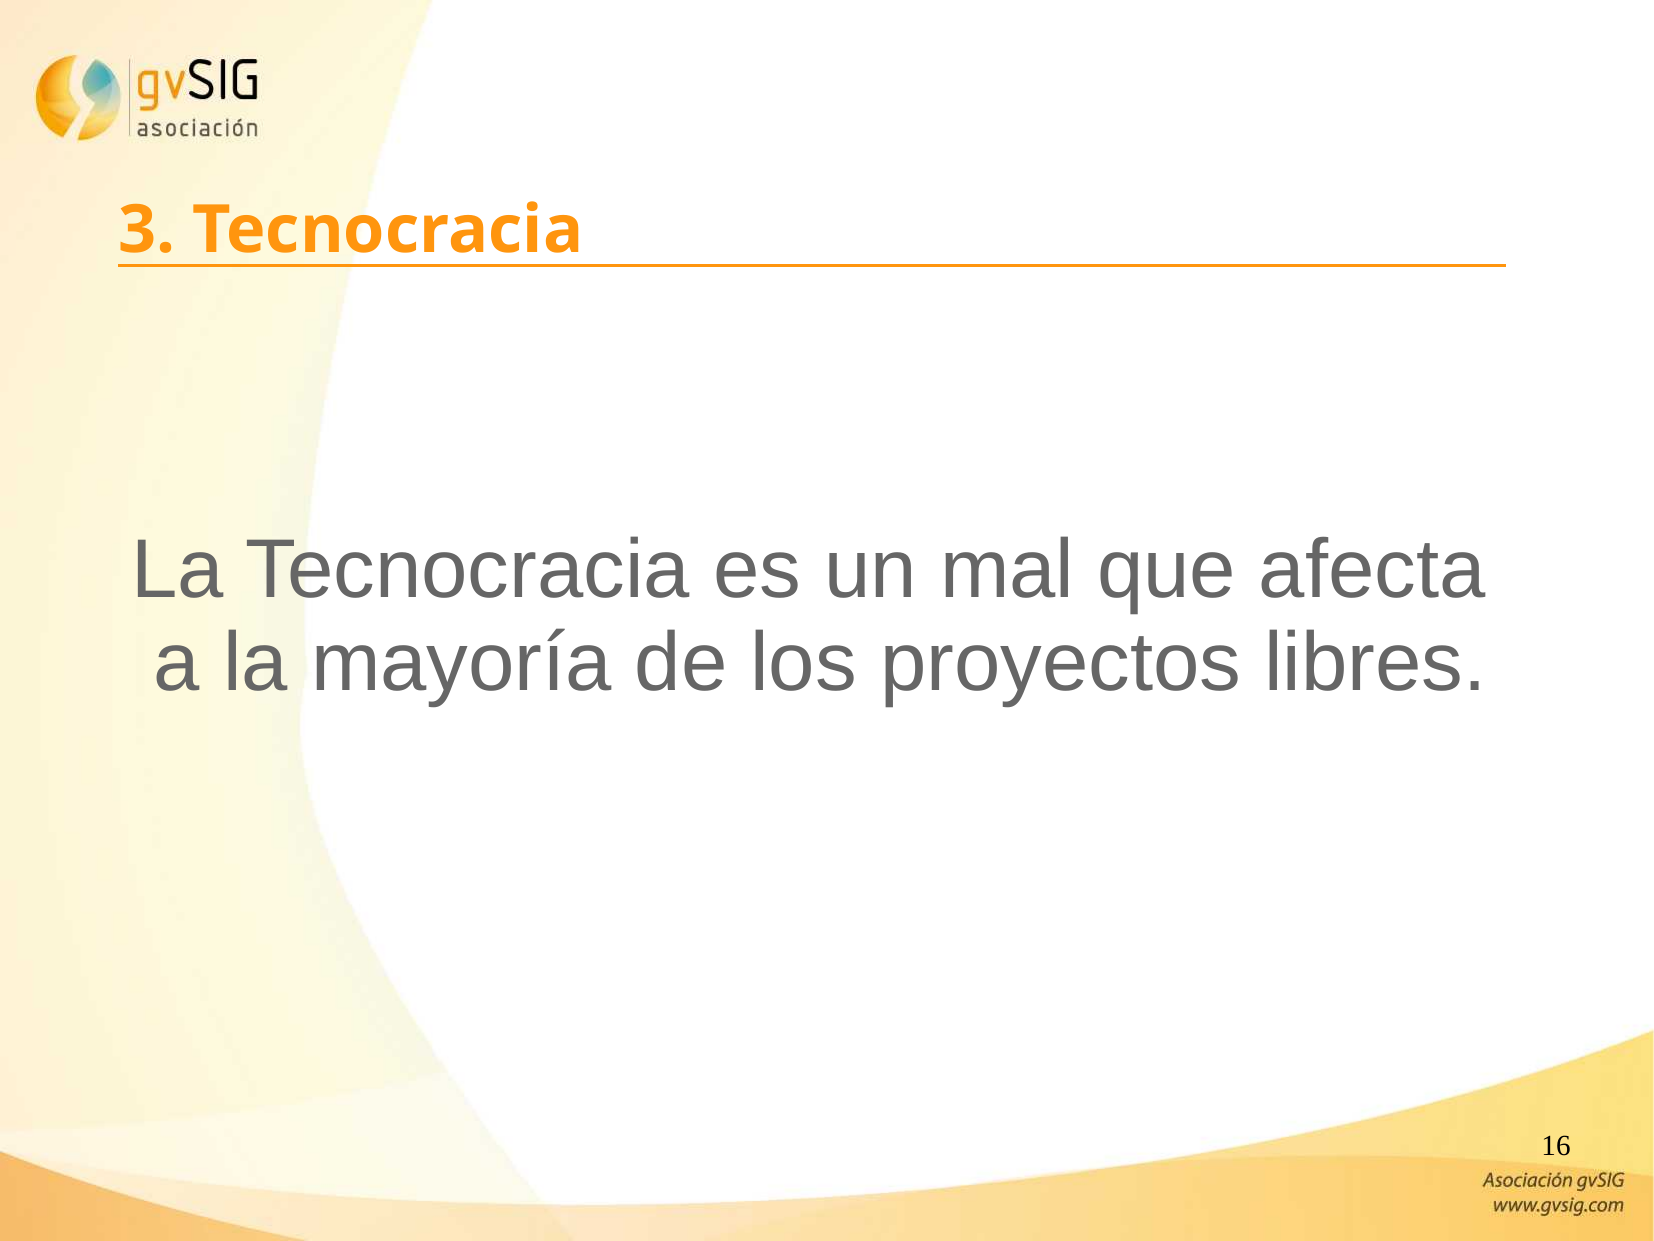

# 3. Tecnocracia
La Tecnocracia es un mal que afecta a la mayoría de los proyectos libres.
16